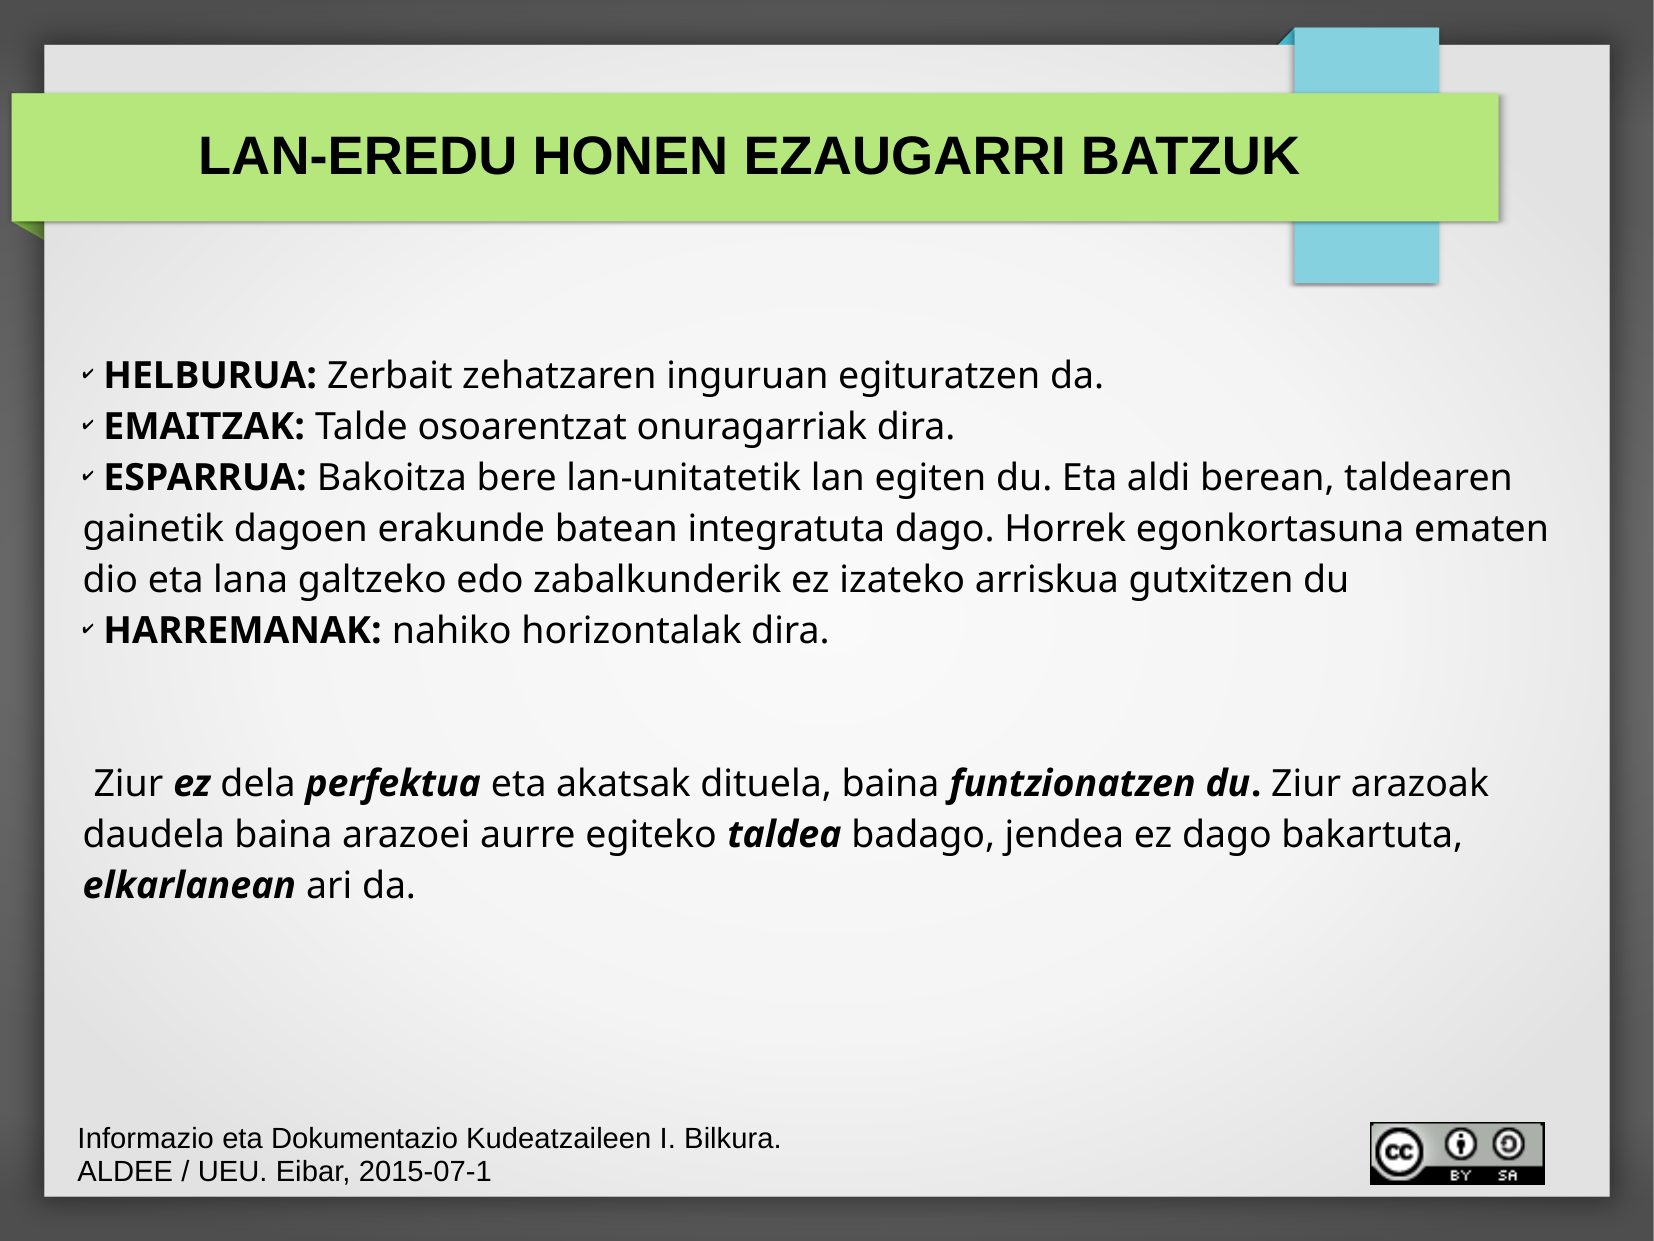

LAN-EREDU HONEN EZAUGARRI BATZUK
# HELBURUA: Zerbait zehatzaren inguruan egituratzen da.
 EMAITZAK: Talde osoarentzat onuragarriak dira.
 ESPARRUA: Bakoitza bere lan-unitatetik lan egiten du. Eta aldi berean, taldearen gainetik dagoen erakunde batean integratuta dago. Horrek egonkortasuna ematen dio eta lana galtzeko edo zabalkunderik ez izateko arriskua gutxitzen du
 HARREMANAK: nahiko horizontalak dira.
Ziur ez dela perfektua eta akatsak dituela, baina funtzionatzen du. Ziur arazoak daudela baina arazoei aurre egiteko taldea badago, jendea ez dago bakartuta, elkarlanean ari da.
Informazio eta Dokumentazio Kudeatzaileen I. Bilkura.
ALDEE / UEU. Eibar, 2015-07-1